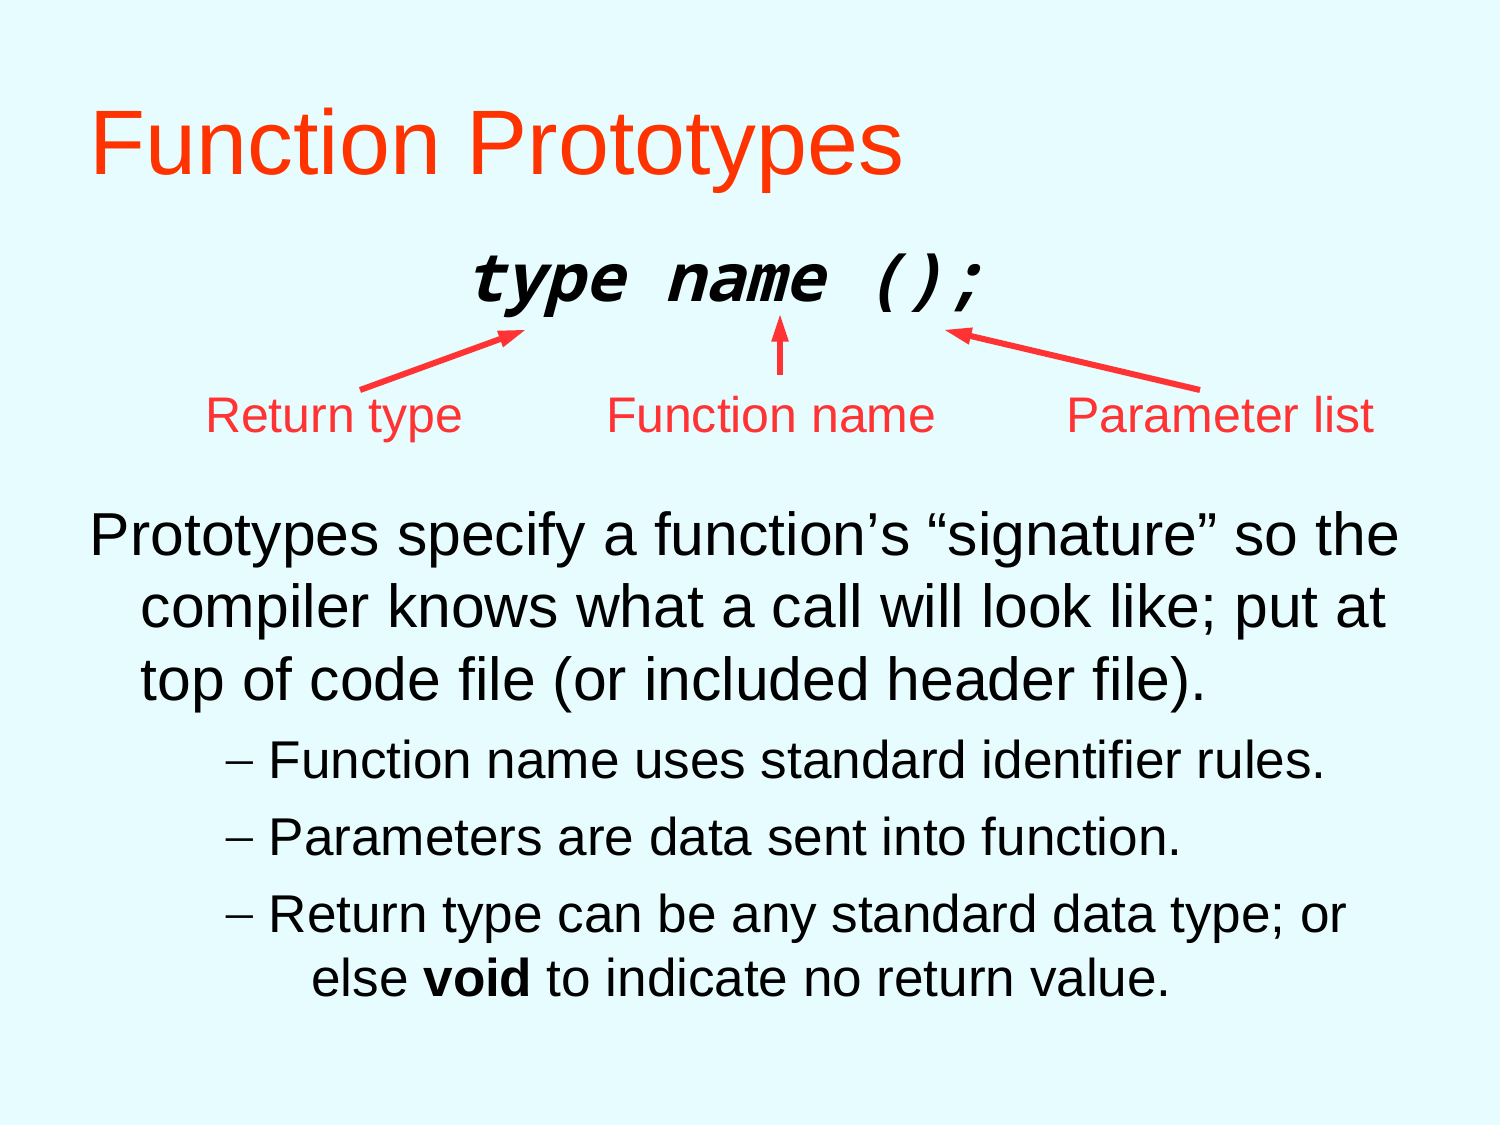

# Function Prototypes
type name ();
Return type
Parameter list
Function name
Prototypes specify a function’s “signature” so the compiler knows what a call will look like; put at top of code file (or included header file).
Function name uses standard identifier rules.
Parameters are data sent into function.
Return type can be any standard data type; or else void to indicate no return value.